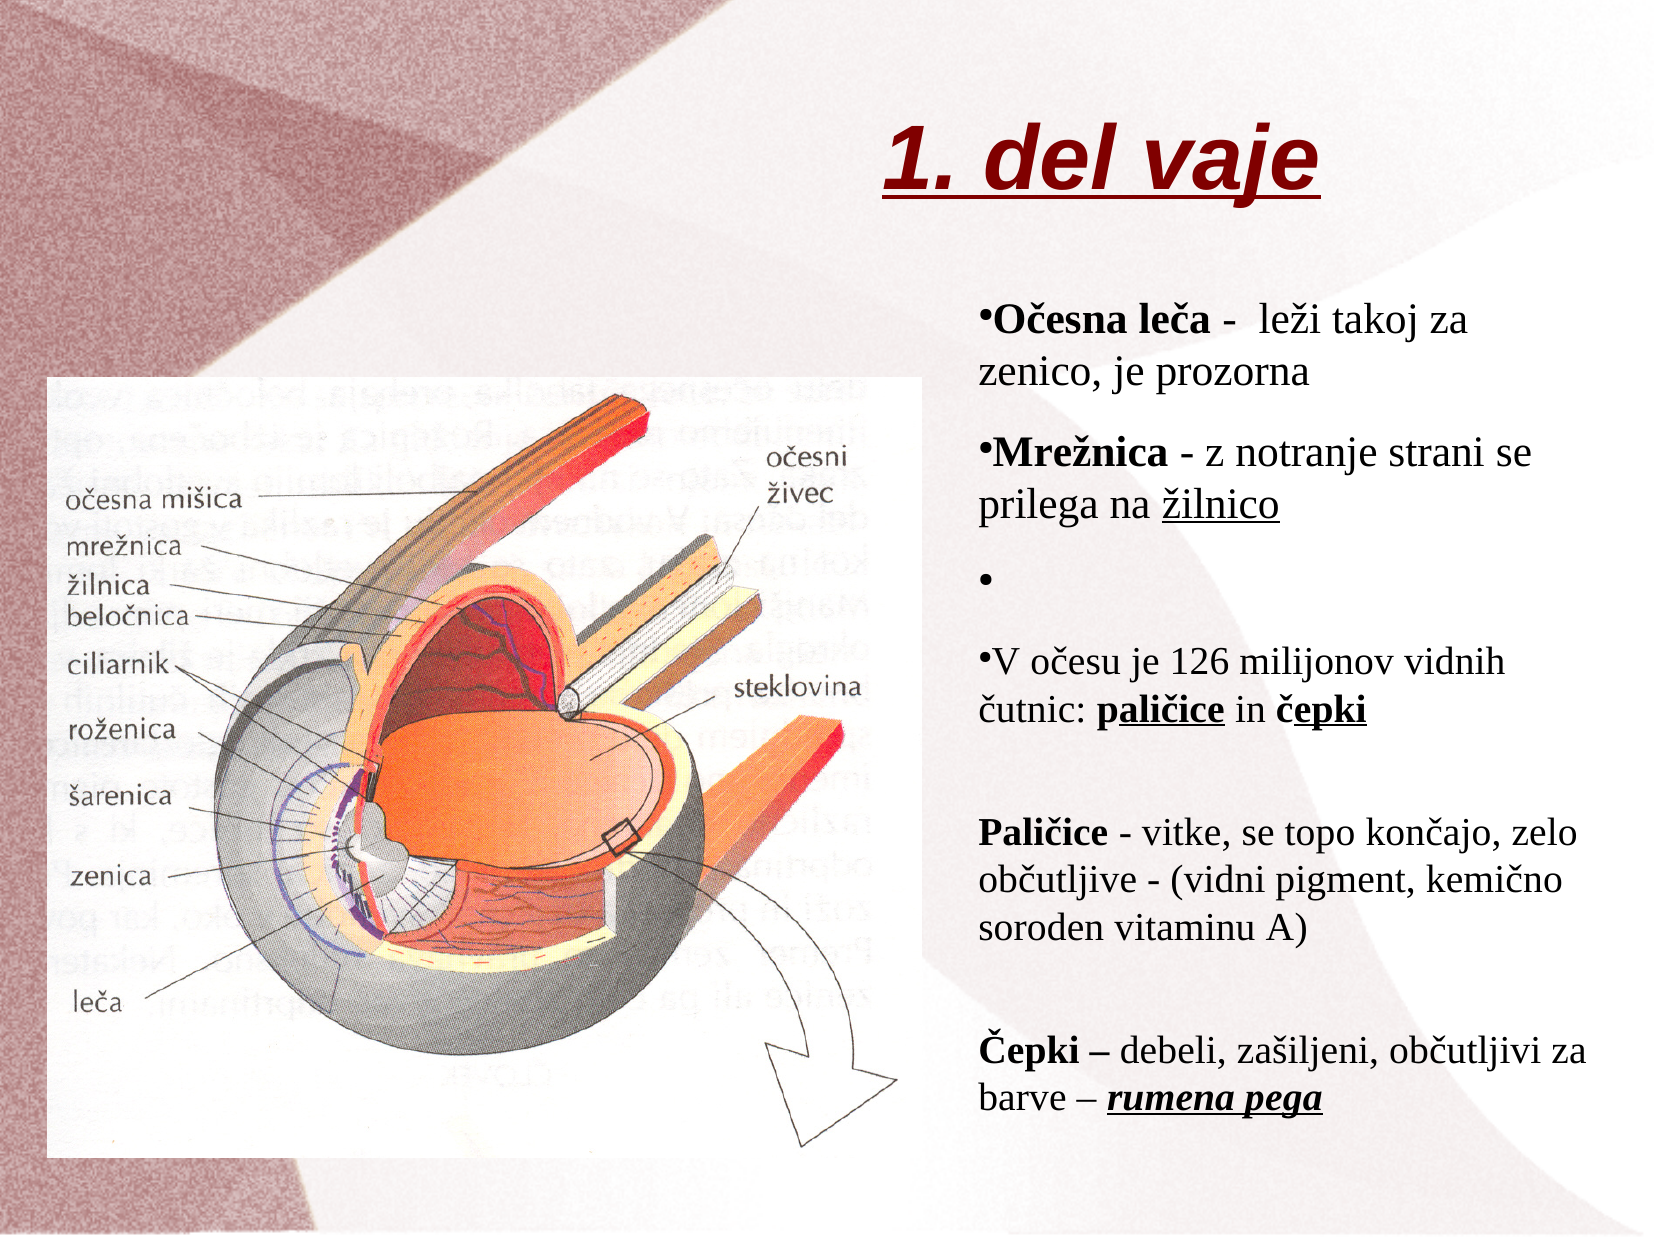

# 1. del vaje
Očesna leča - leži takoj za zenico, je prozorna
Mrežnica - z notranje strani se prilega na žilnico
V očesu je 126 milijonov vidnih čutnic: paličice in čepki
 Paličice - vitke, se topo končajo, zelo občutljive - (vidni pigment, kemično soroden vitaminu A)
 Čepki – debeli, zašiljeni, občutljivi za barve – rumena pega